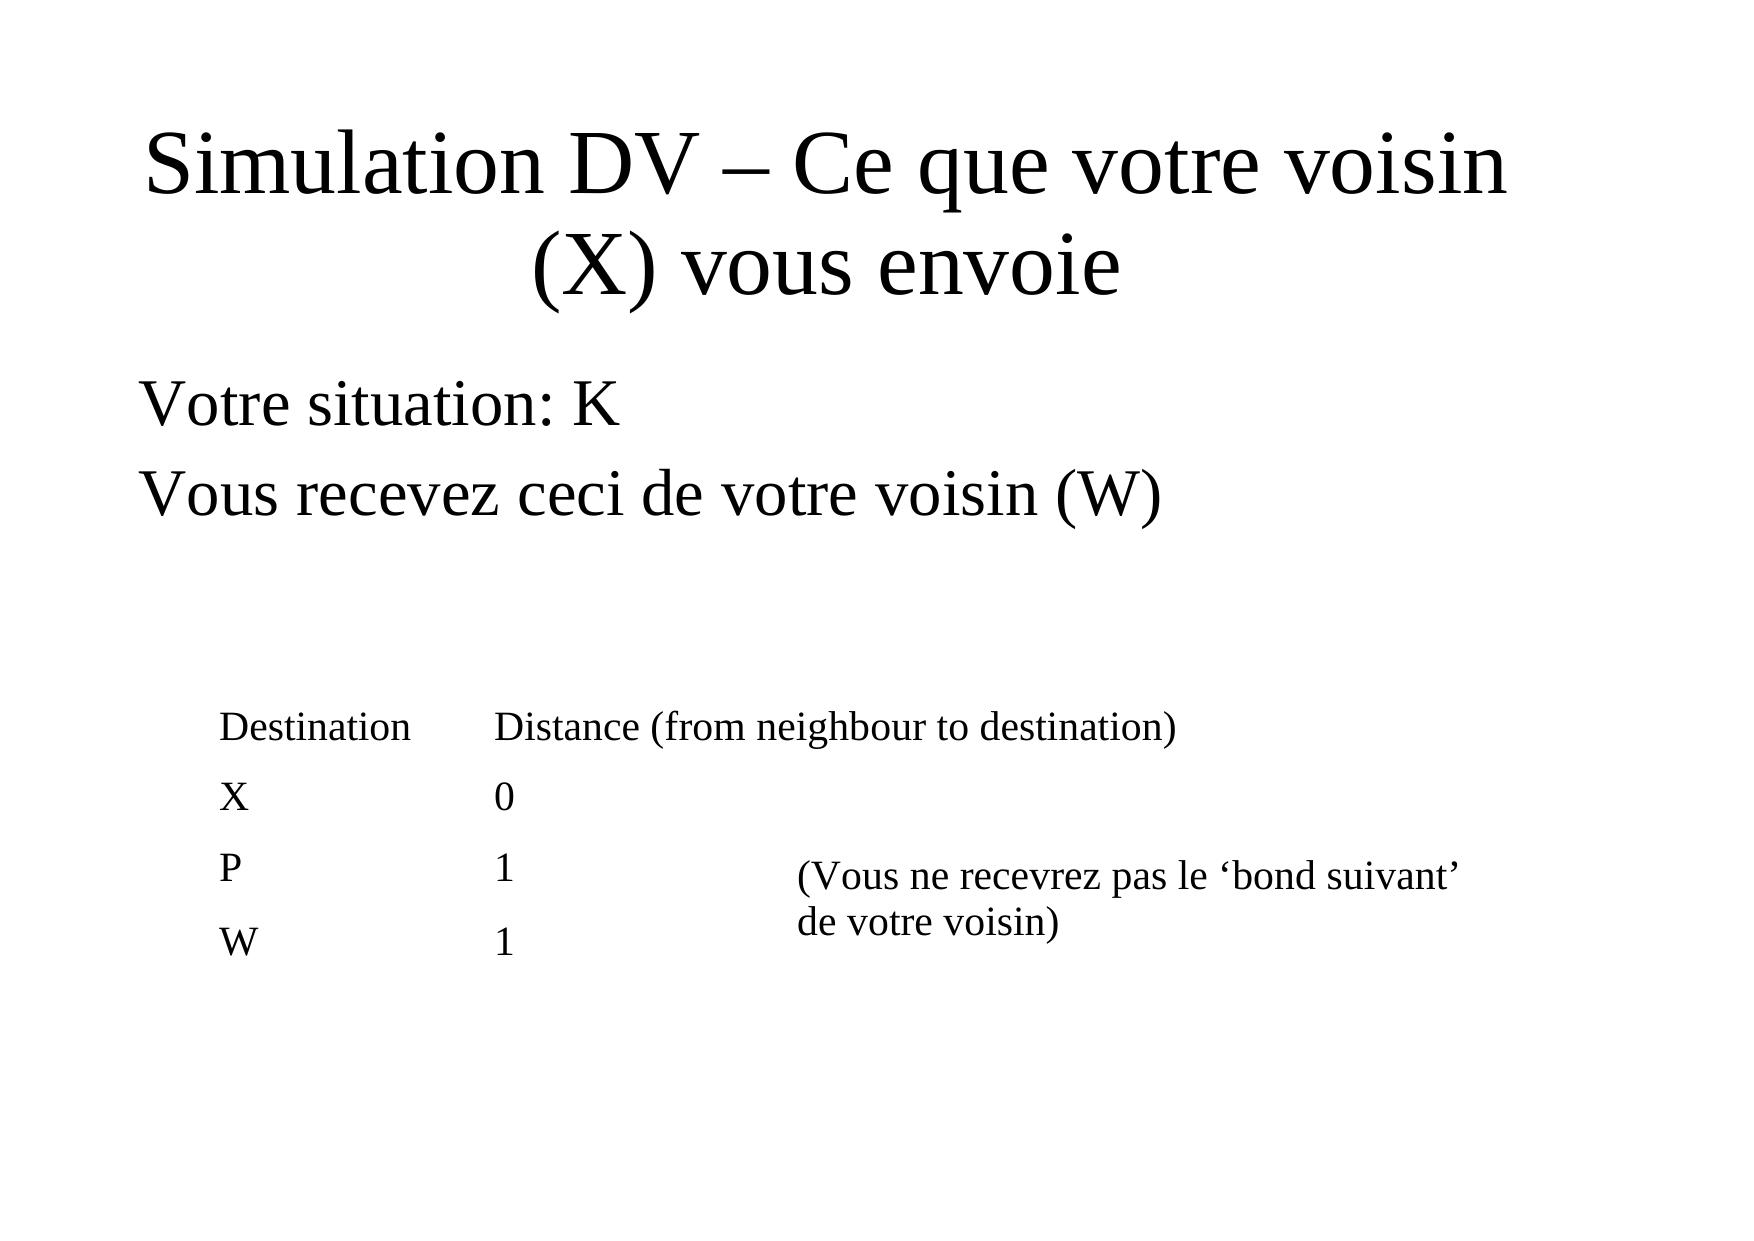

# Simulation DV – Ce que votre voisin (X) vous envoie
Votre situation: K
Vous recevez ceci de votre voisin (W)
Destination
Distance (from neighbour to destination)
X
0
P
1
(Vous ne recevrez pas le ‘bond suivant’ de votre voisin)
W
1